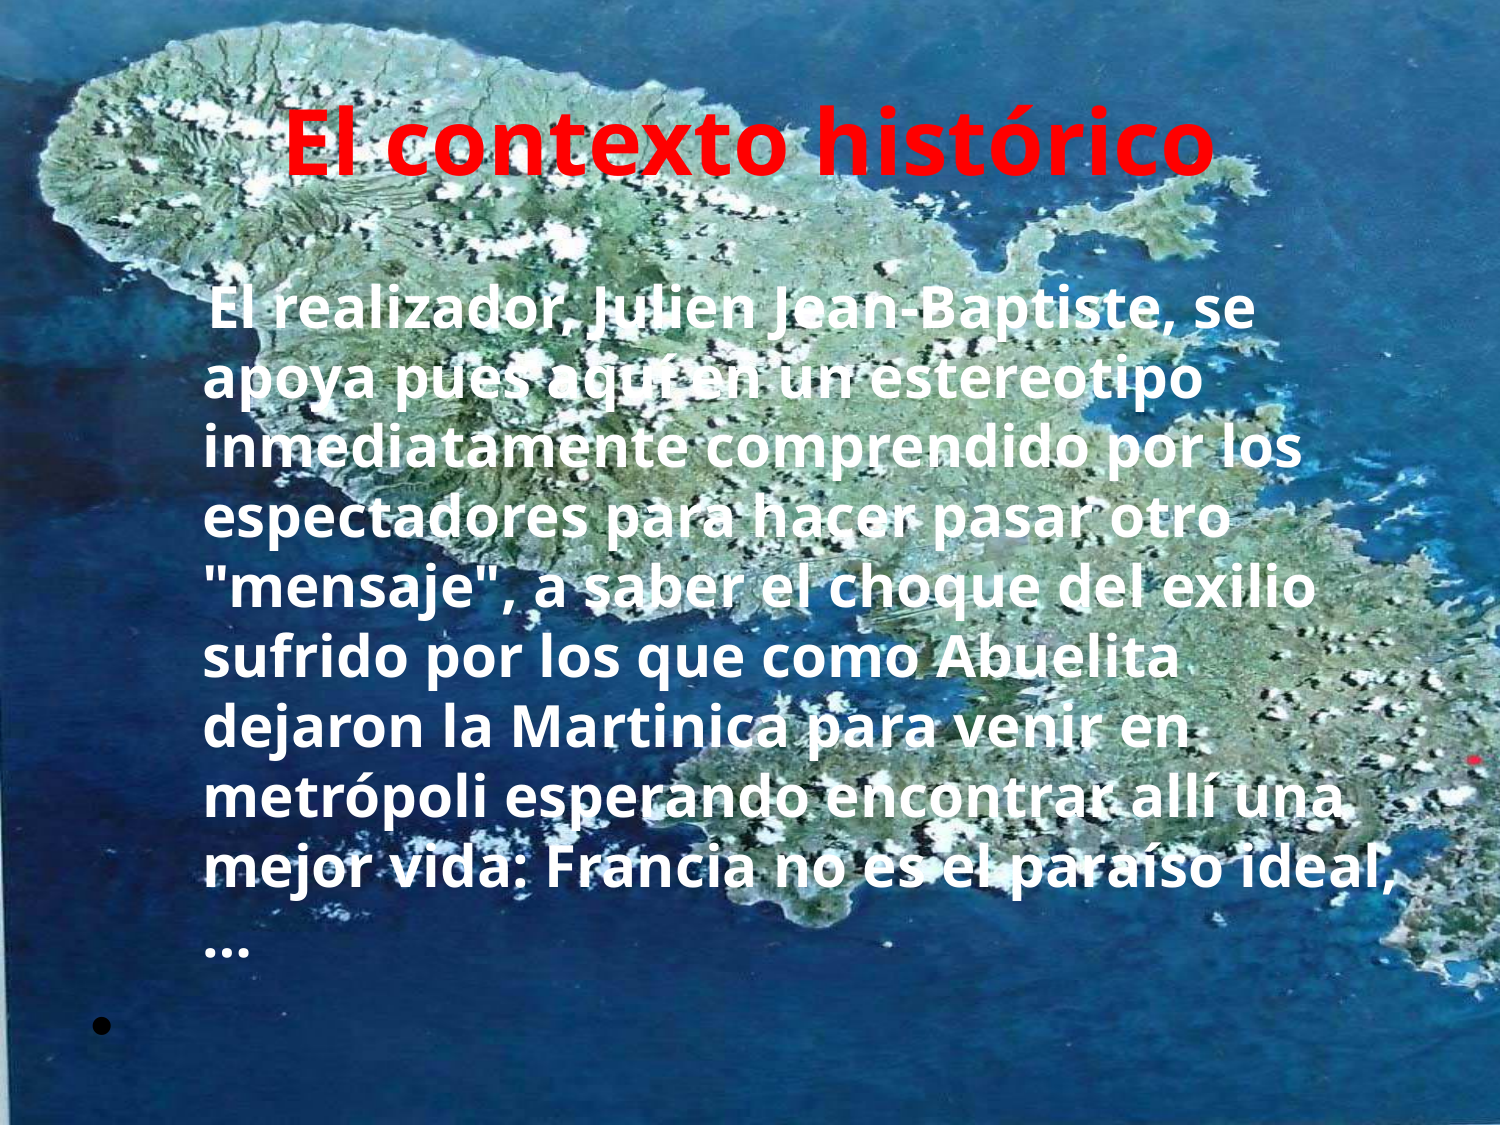

# El contexto histórico
 El realizador, Julien Jean-Baptiste, se apoya pues aquí en un estereotipo inmediatamente comprendido por los espectadores para hacer pasar otro "mensaje", a saber el choque del exilio sufrido por los que como Abuelita dejaron la Martinica para venir en metrópoli esperando encontrar allí una mejor vida: Francia no es el paraíso ideal, …